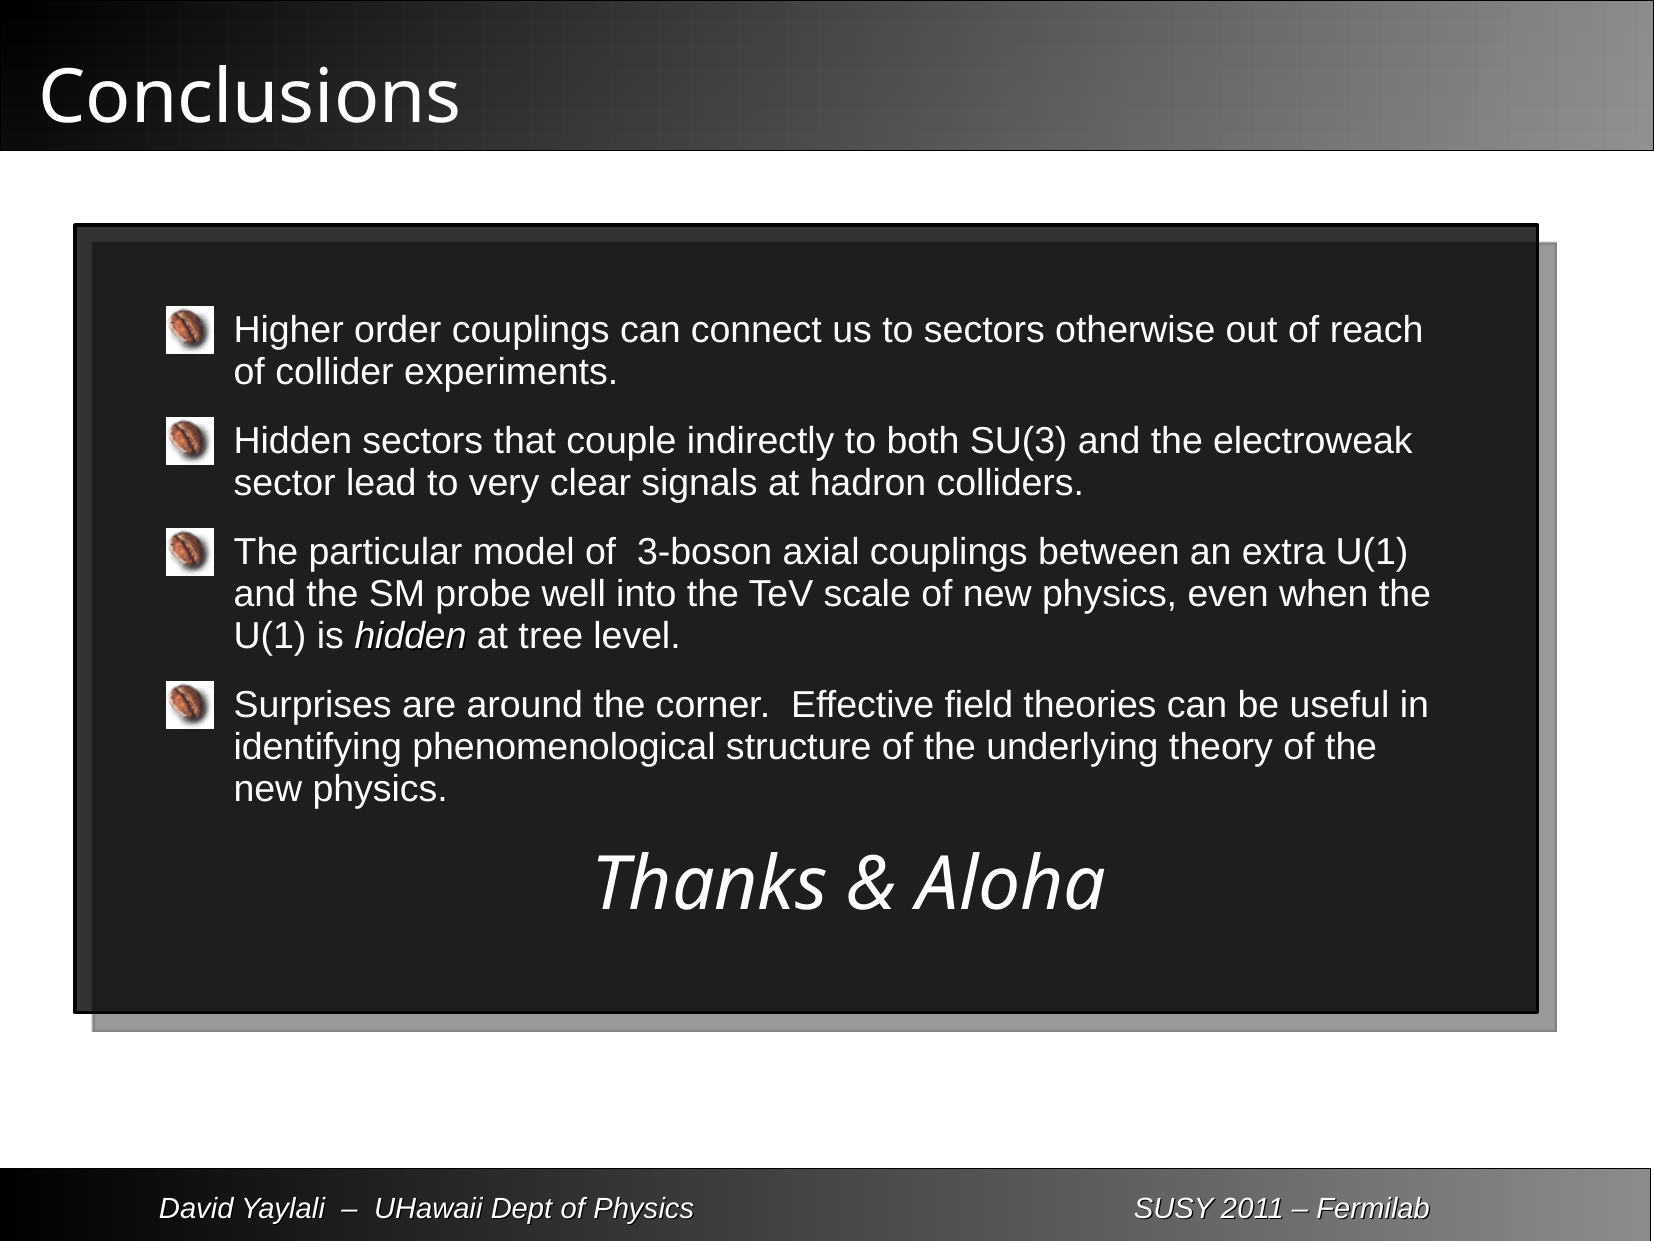

Conclusions
Higher order couplings can connect us to sectors otherwise out of reach of collider experiments.
Hidden sectors that couple indirectly to both SU(3) and the electroweak sector lead to very clear signals at hadron colliders.
The particular model of 3-boson axial couplings between an extra U(1) and the SM probe well into the TeV scale of new physics, even when the U(1) is hidden at tree level.
Surprises are around the corner. Effective field theories can be useful in identifying phenomenological structure of the underlying theory of the new physics.
Thanks & Aloha